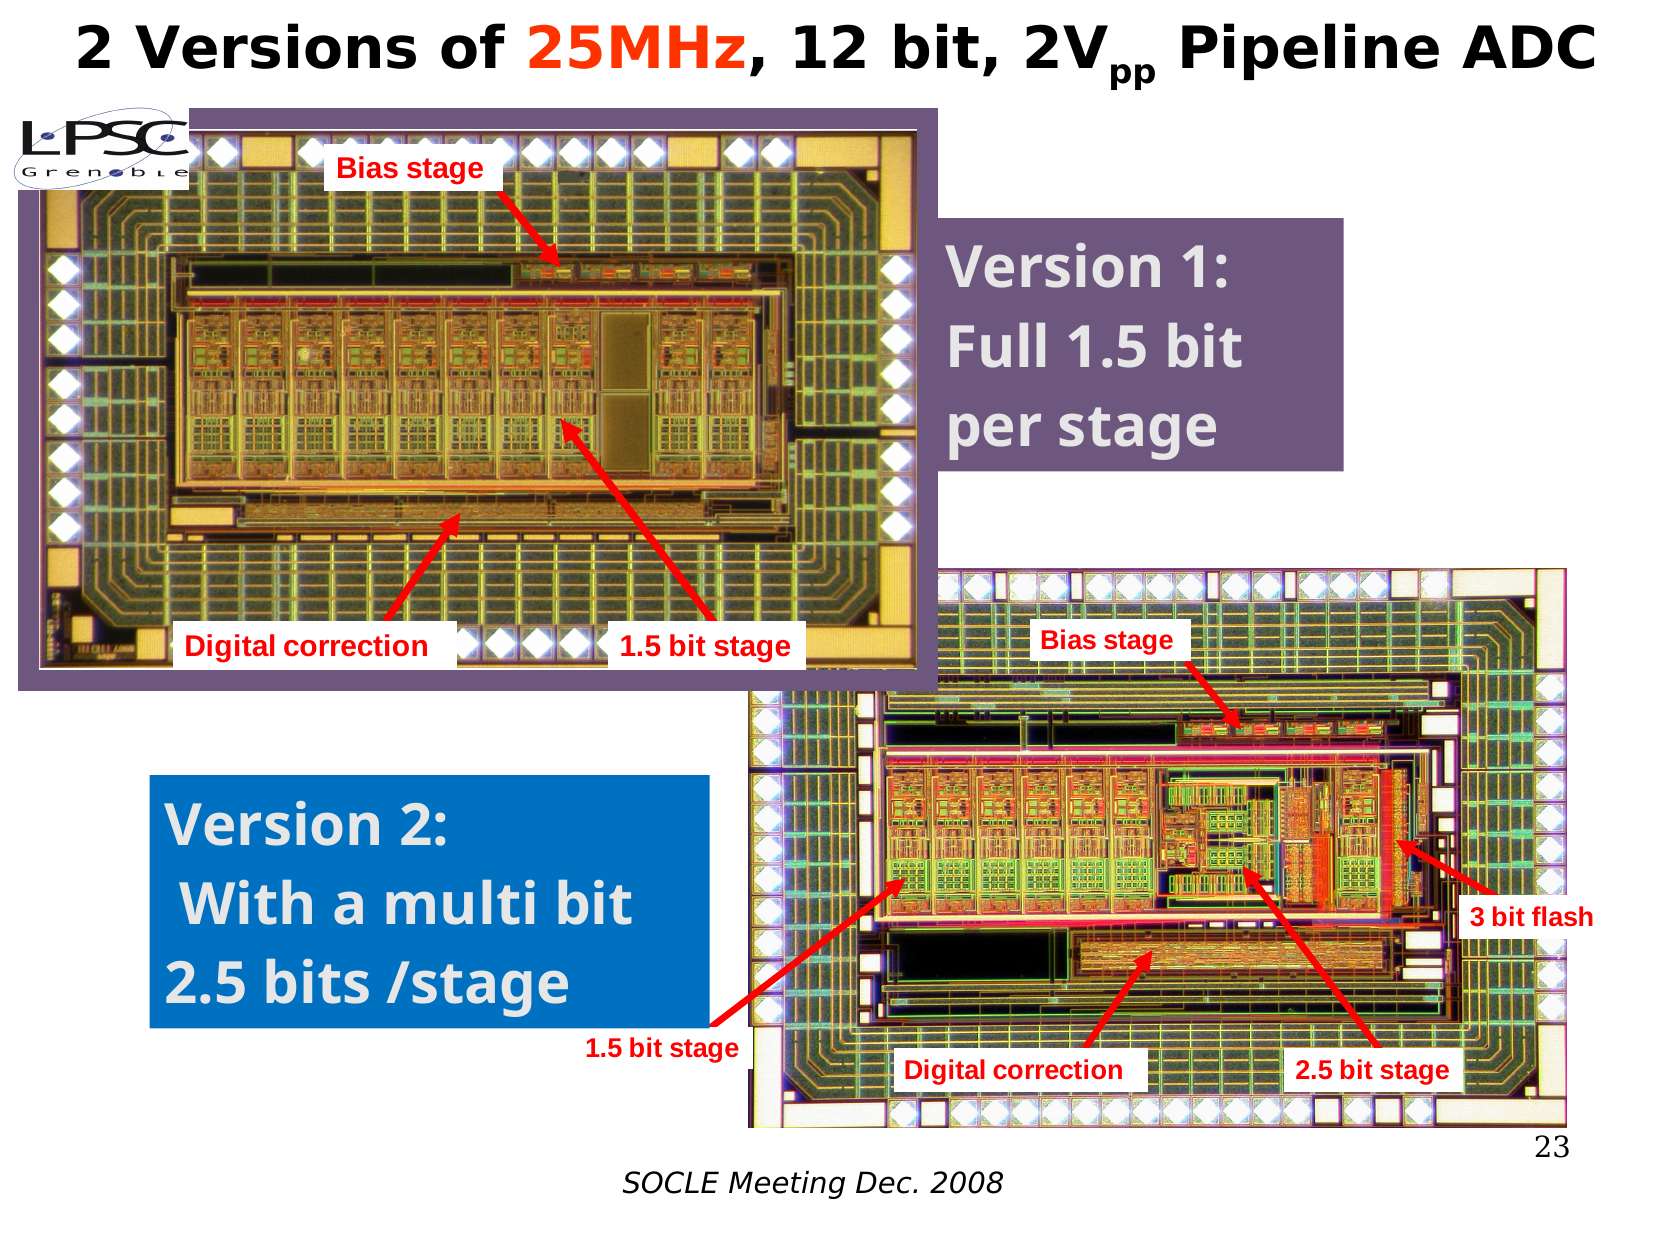

# 2 Versions of 25MHz, 12 bit, 2Vpp Pipeline ADC
Version 1: Full 1.5 bit
per stage
Version 2:
 With a multi bit 2.5 bits /stage
23